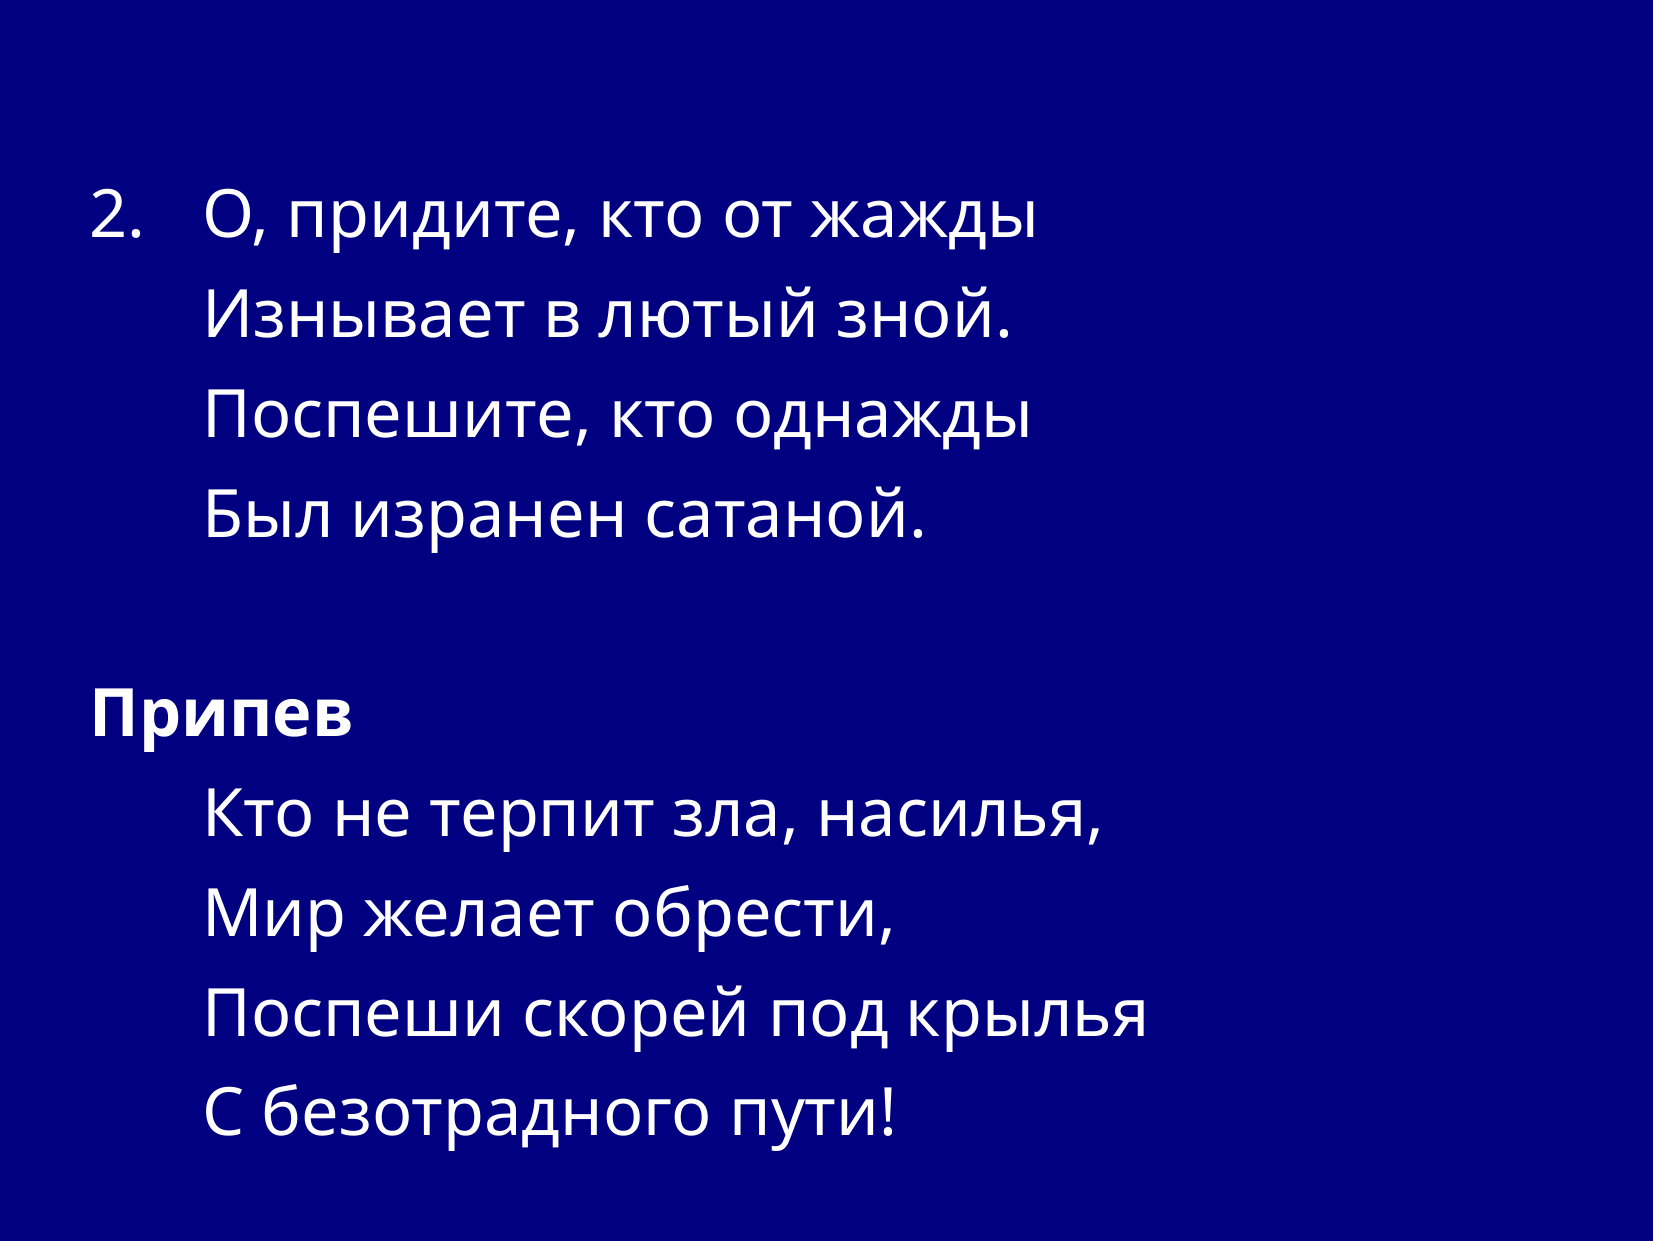

2.	О, придите, кто от жажды
	Изнывает в лютый зной.
	Поспешите, кто однажды
	Был изранен сатаной.
Припев
	Кто не терпит зла, насилья,
	Мир желает обрести,
	Поспеши скорей под крылья
	С безотрадного пути!